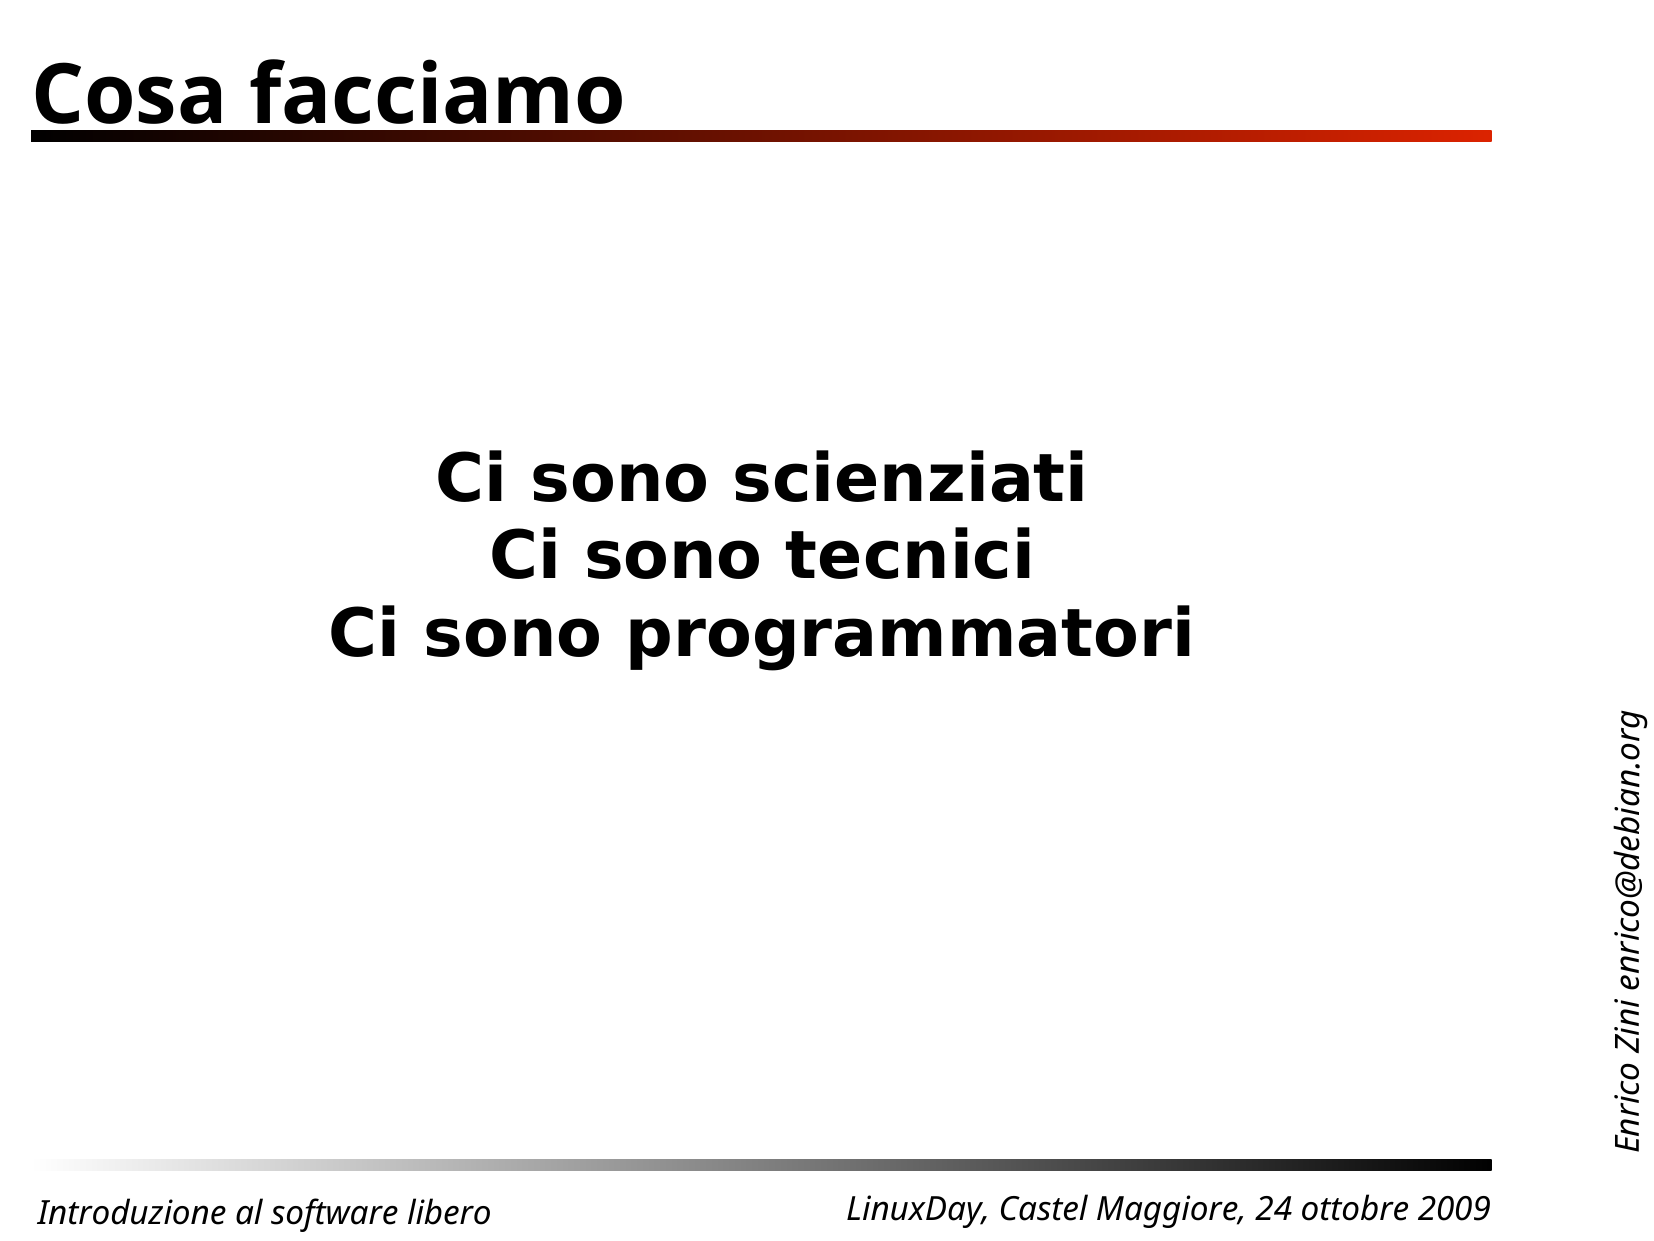

Cosa facciamo
Ci sono scienziati
Ci sono tecnici
Ci sono programmatori